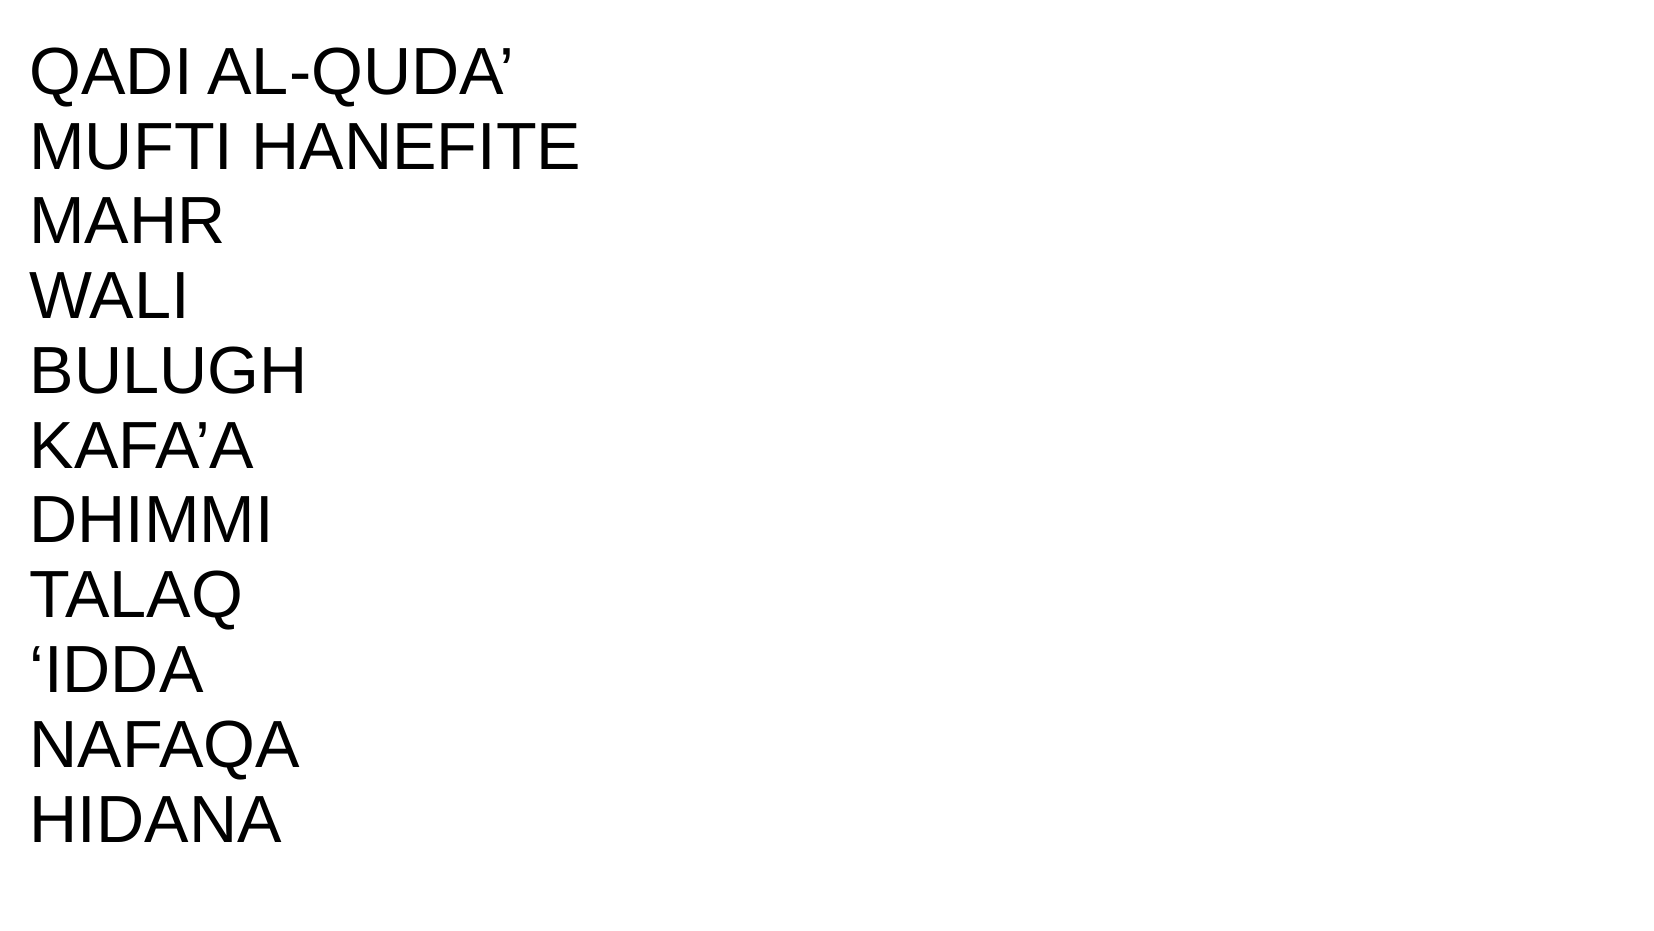

# QADI AL-QUDA’
MUFTI HANEFITE
MAHR
WALI
BULUGH
KAFA’A
DHIMMI
TALAQ
‘IDDA
NAFAQA
HIDANA